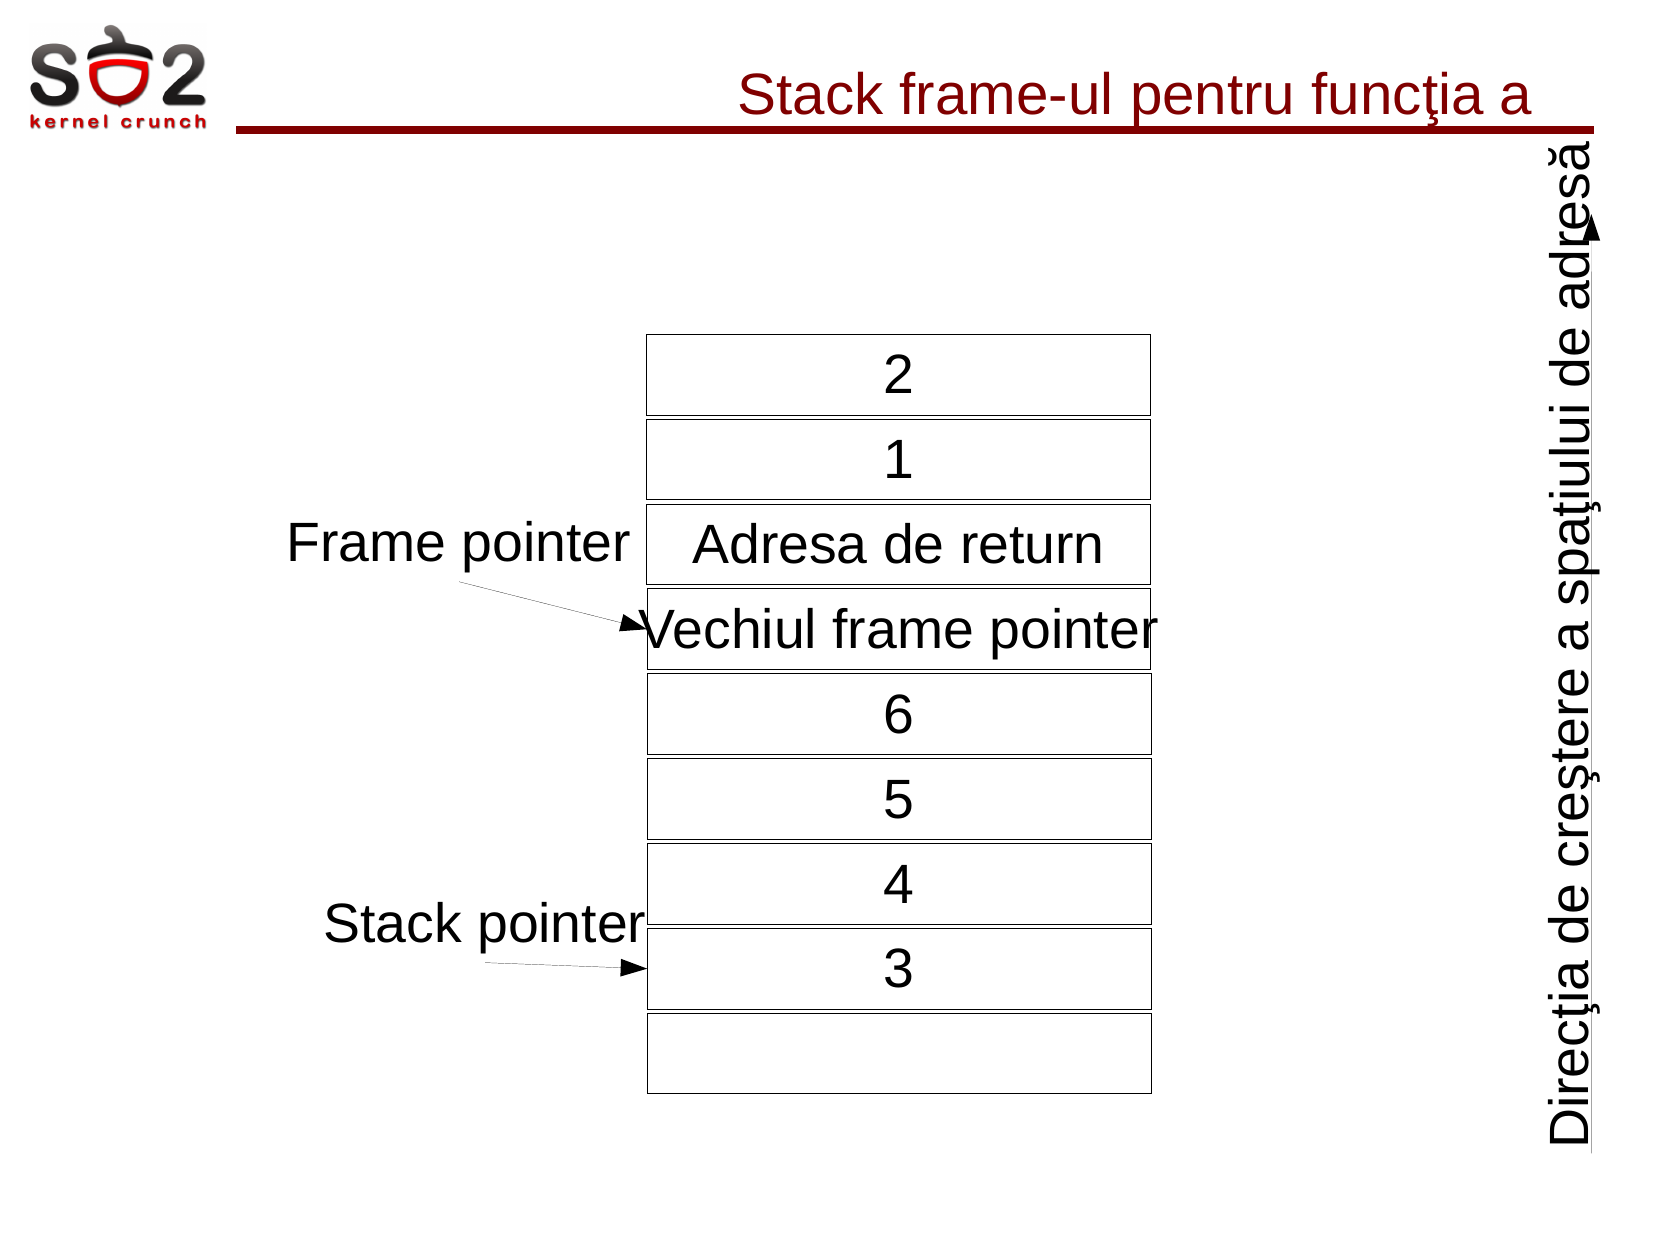

# Stack frame-ul pentru funcţia a
2
1
Frame pointer
Adresa de return
Vechiul frame pointer
Direcţia de creştere a spaţiului de adresă
6
5
4
Stack pointer
3